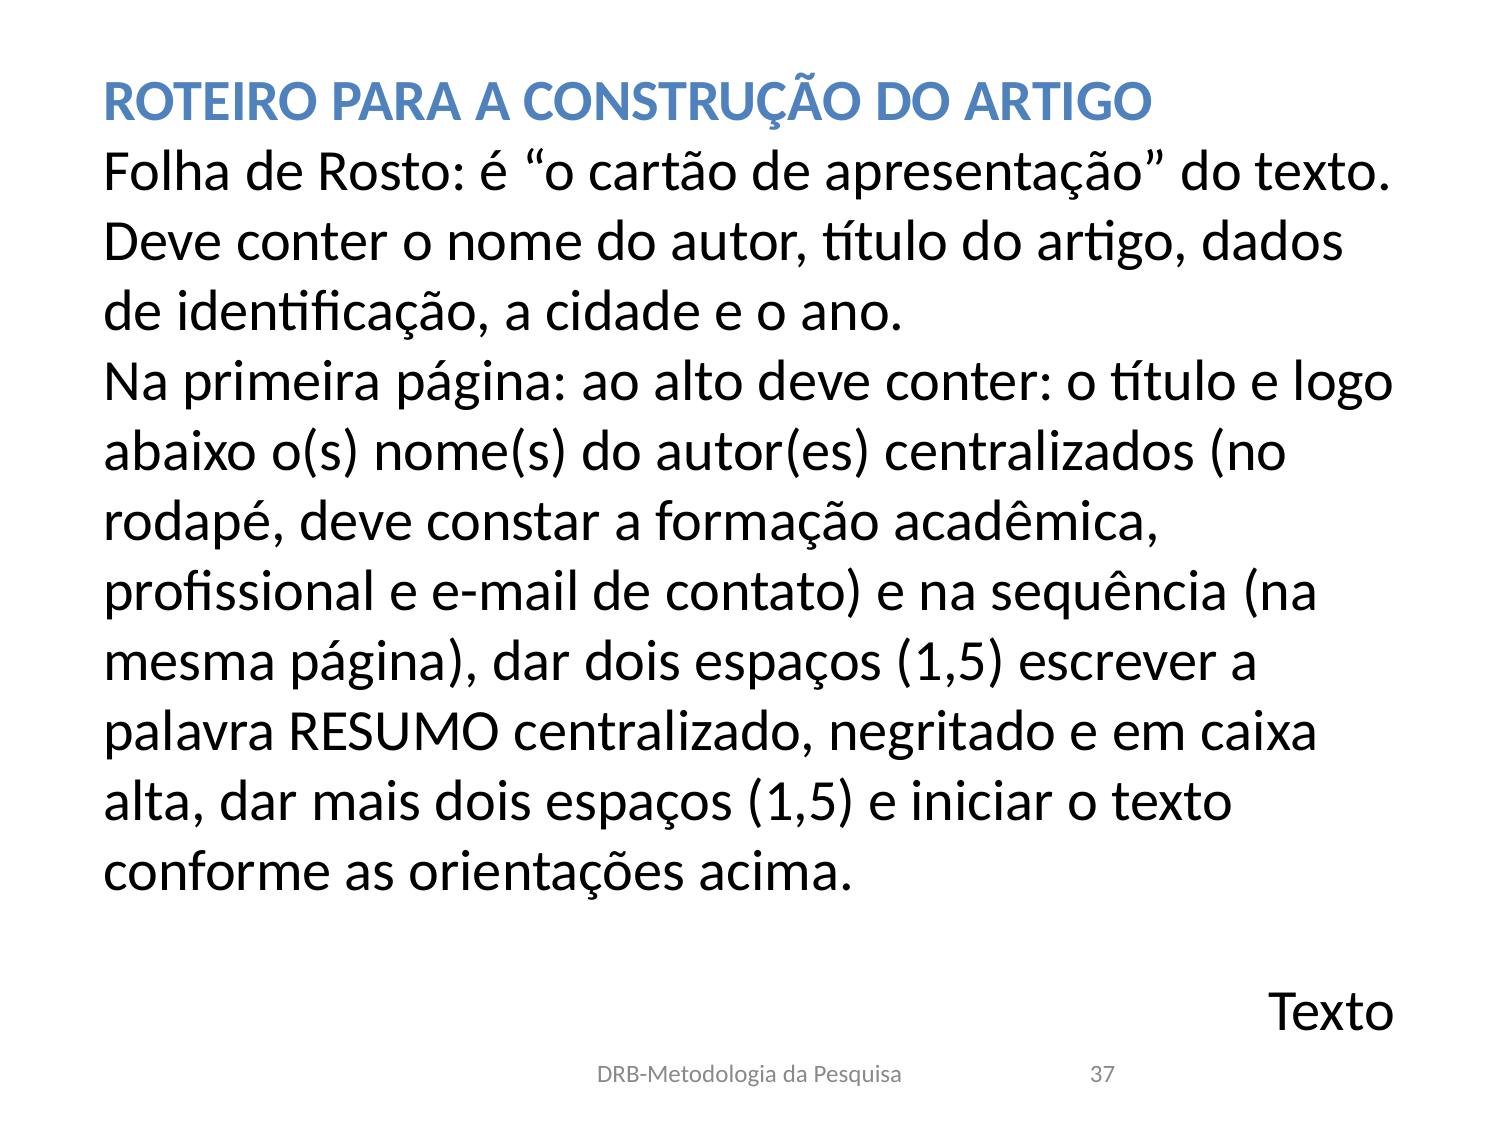

ROTEIRO PARA A CONSTRUÇÃO DO ARTIGO
Folha de Rosto: é “o cartão de apresentação” do texto. Deve conter o nome do autor, título do artigo, dados de identificação, a cidade e o ano.
Na primeira página: ao alto deve conter: o título e logo abaixo o(s) nome(s) do autor(es) centralizados (no rodapé, deve constar a formação acadêmica, profissional e e-mail de contato) e na sequência (na mesma página), dar dois espaços (1,5) escrever a palavra RESUMO centralizado, negritado e em caixa alta, dar mais dois espaços (1,5) e iniciar o texto conforme as orientações acima.
Texto
DRB-Metodologia da Pesquisa